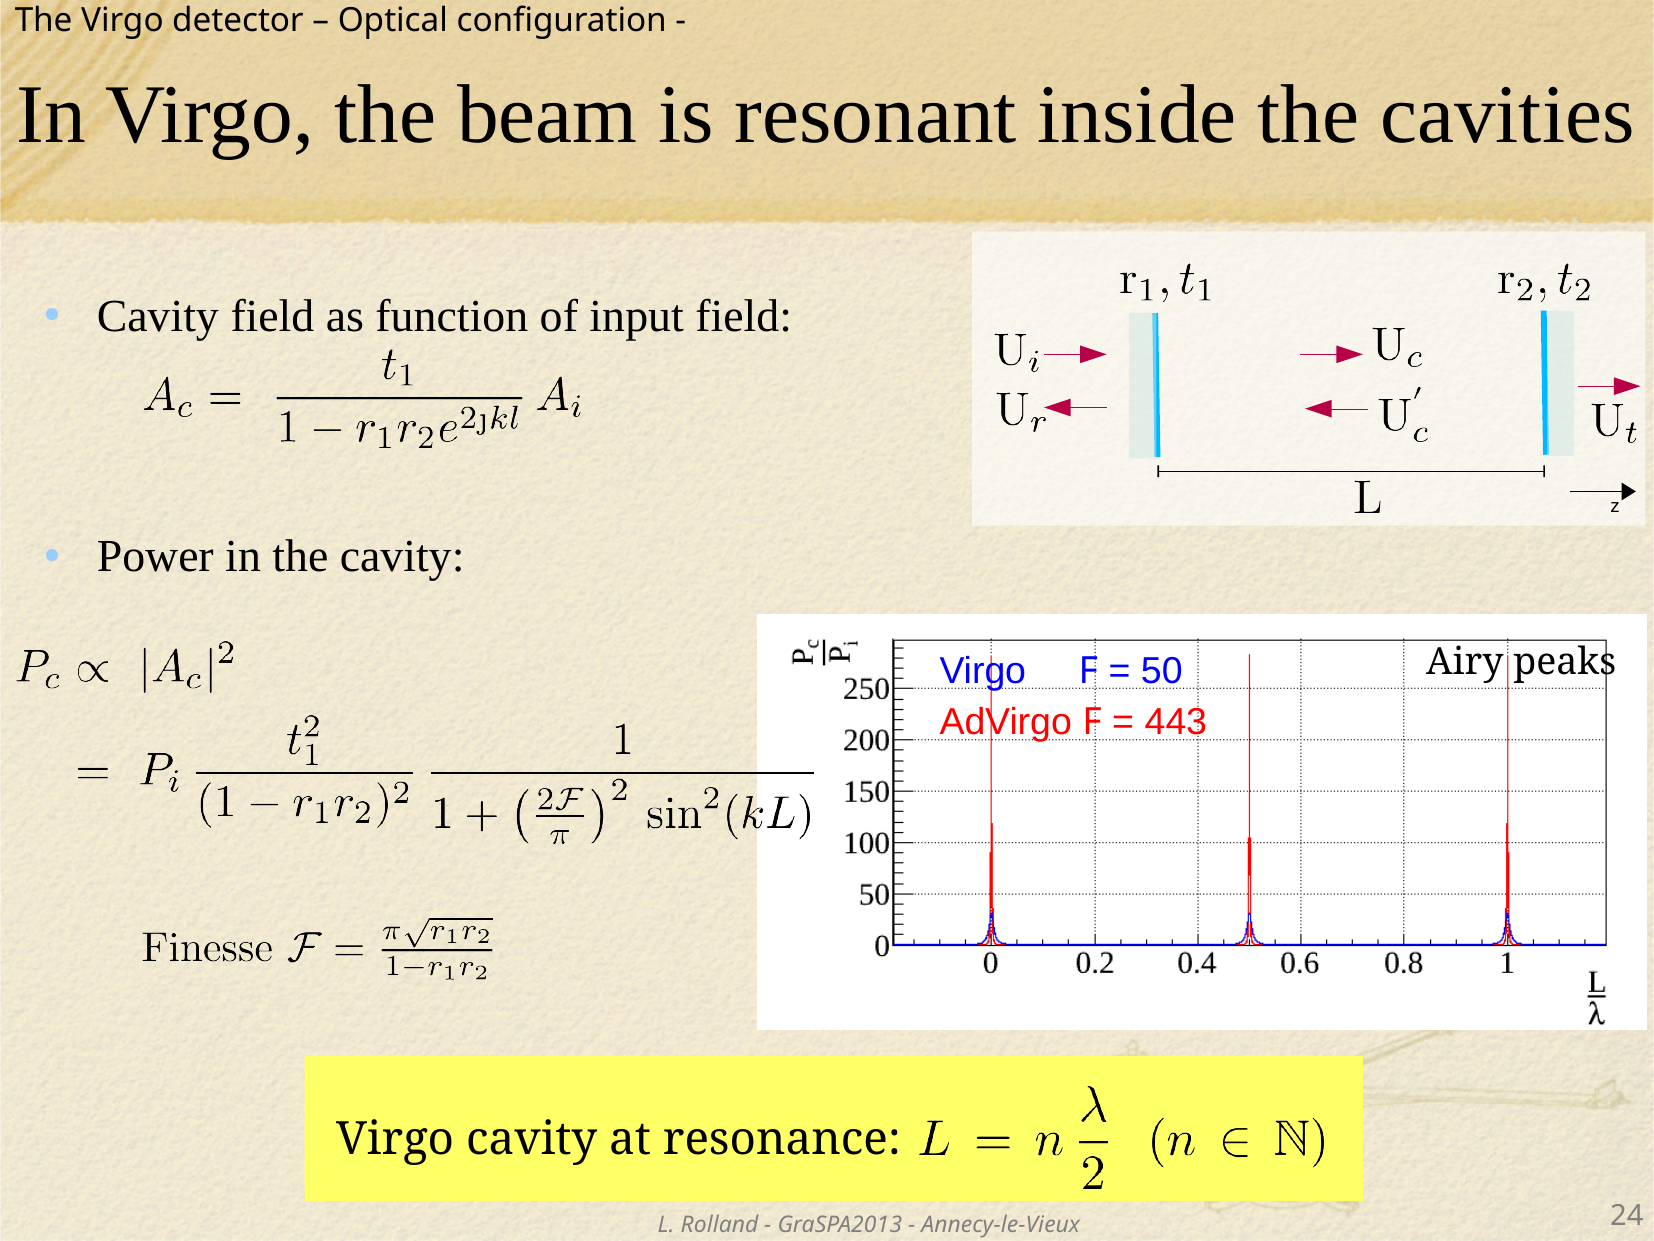

The Virgo detector – Optical configuration -
# In Virgo, the beam is resonant inside the cavities
Cavity field as function of input field:
Power in the cavity:
z
Airy peaks
Virgo F = 50
AdVirgo F = 443
Virgo cavity at resonance: